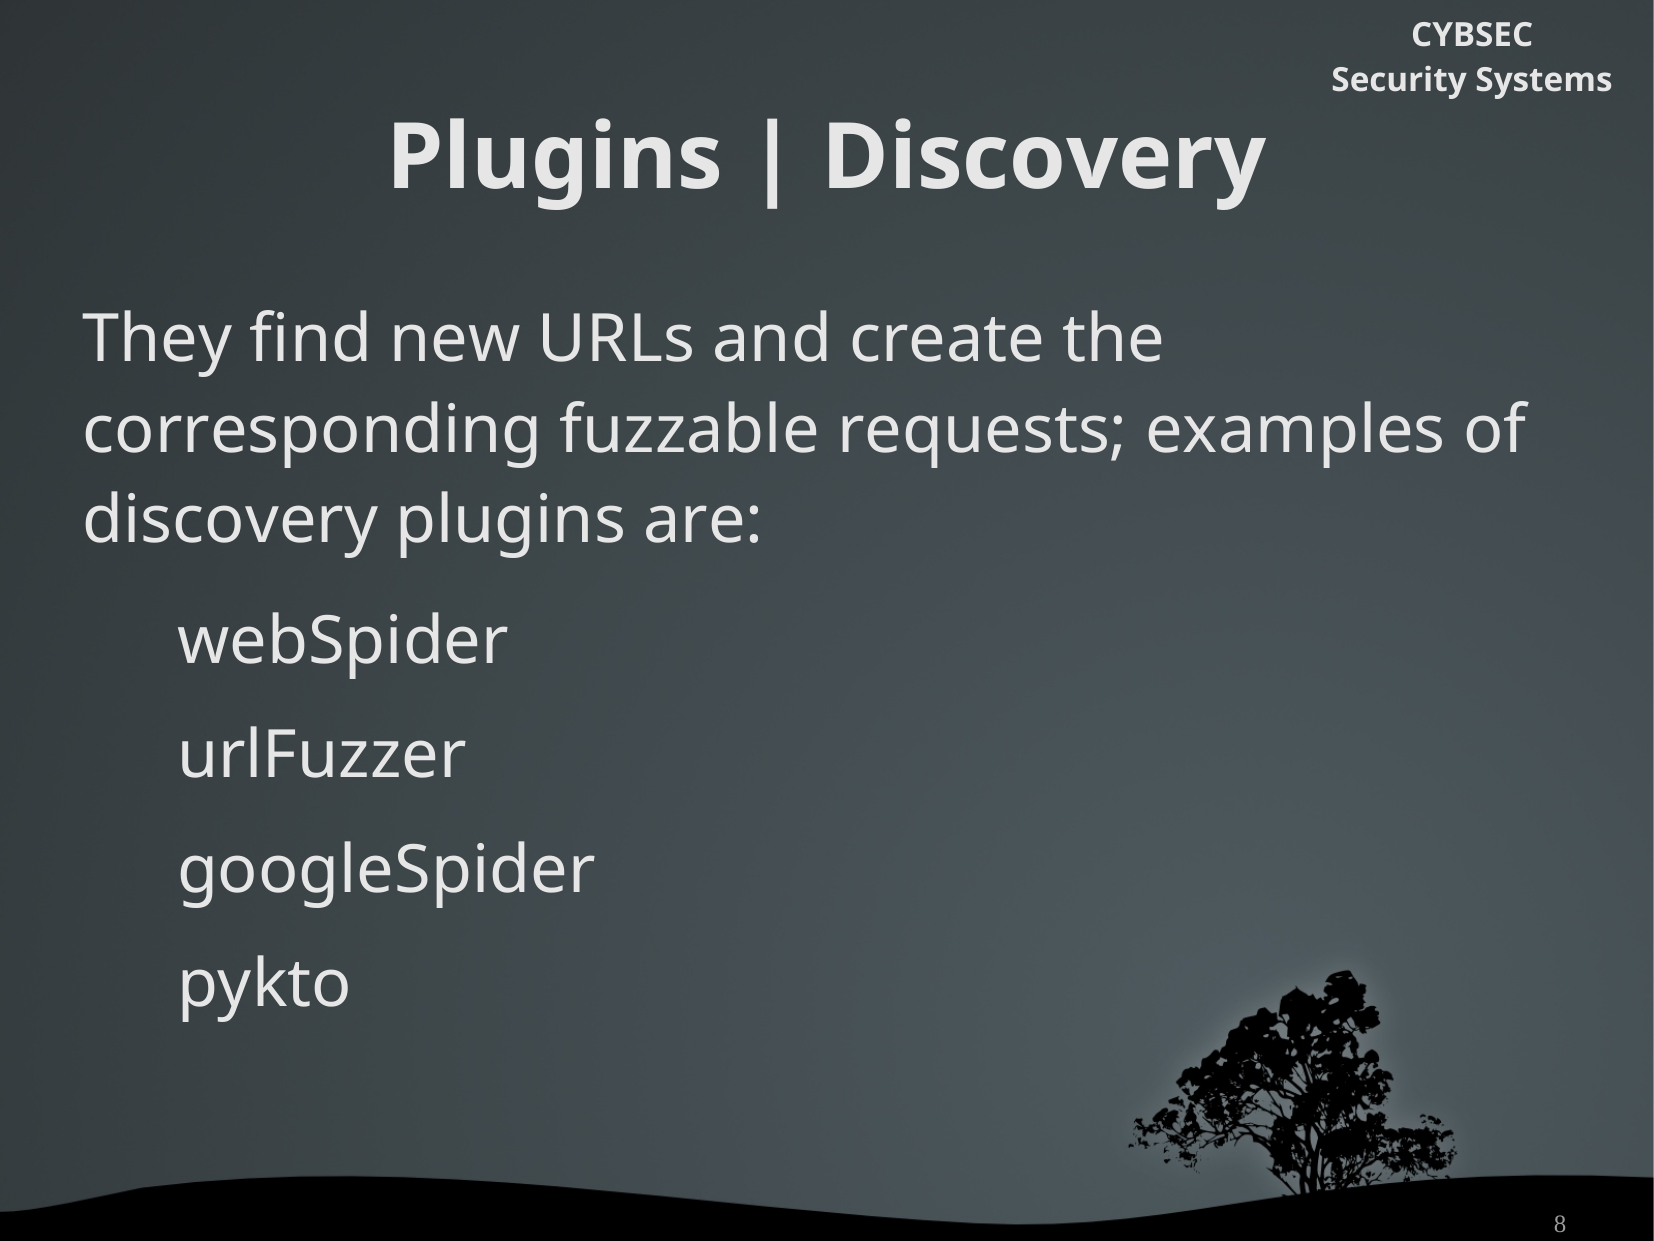

CYBSEC
Security Systems
# Plugins | Discovery
They find new URLs and create the corresponding fuzzable requests; examples of discovery plugins are:
webSpider
urlFuzzer
googleSpider
pykto
8